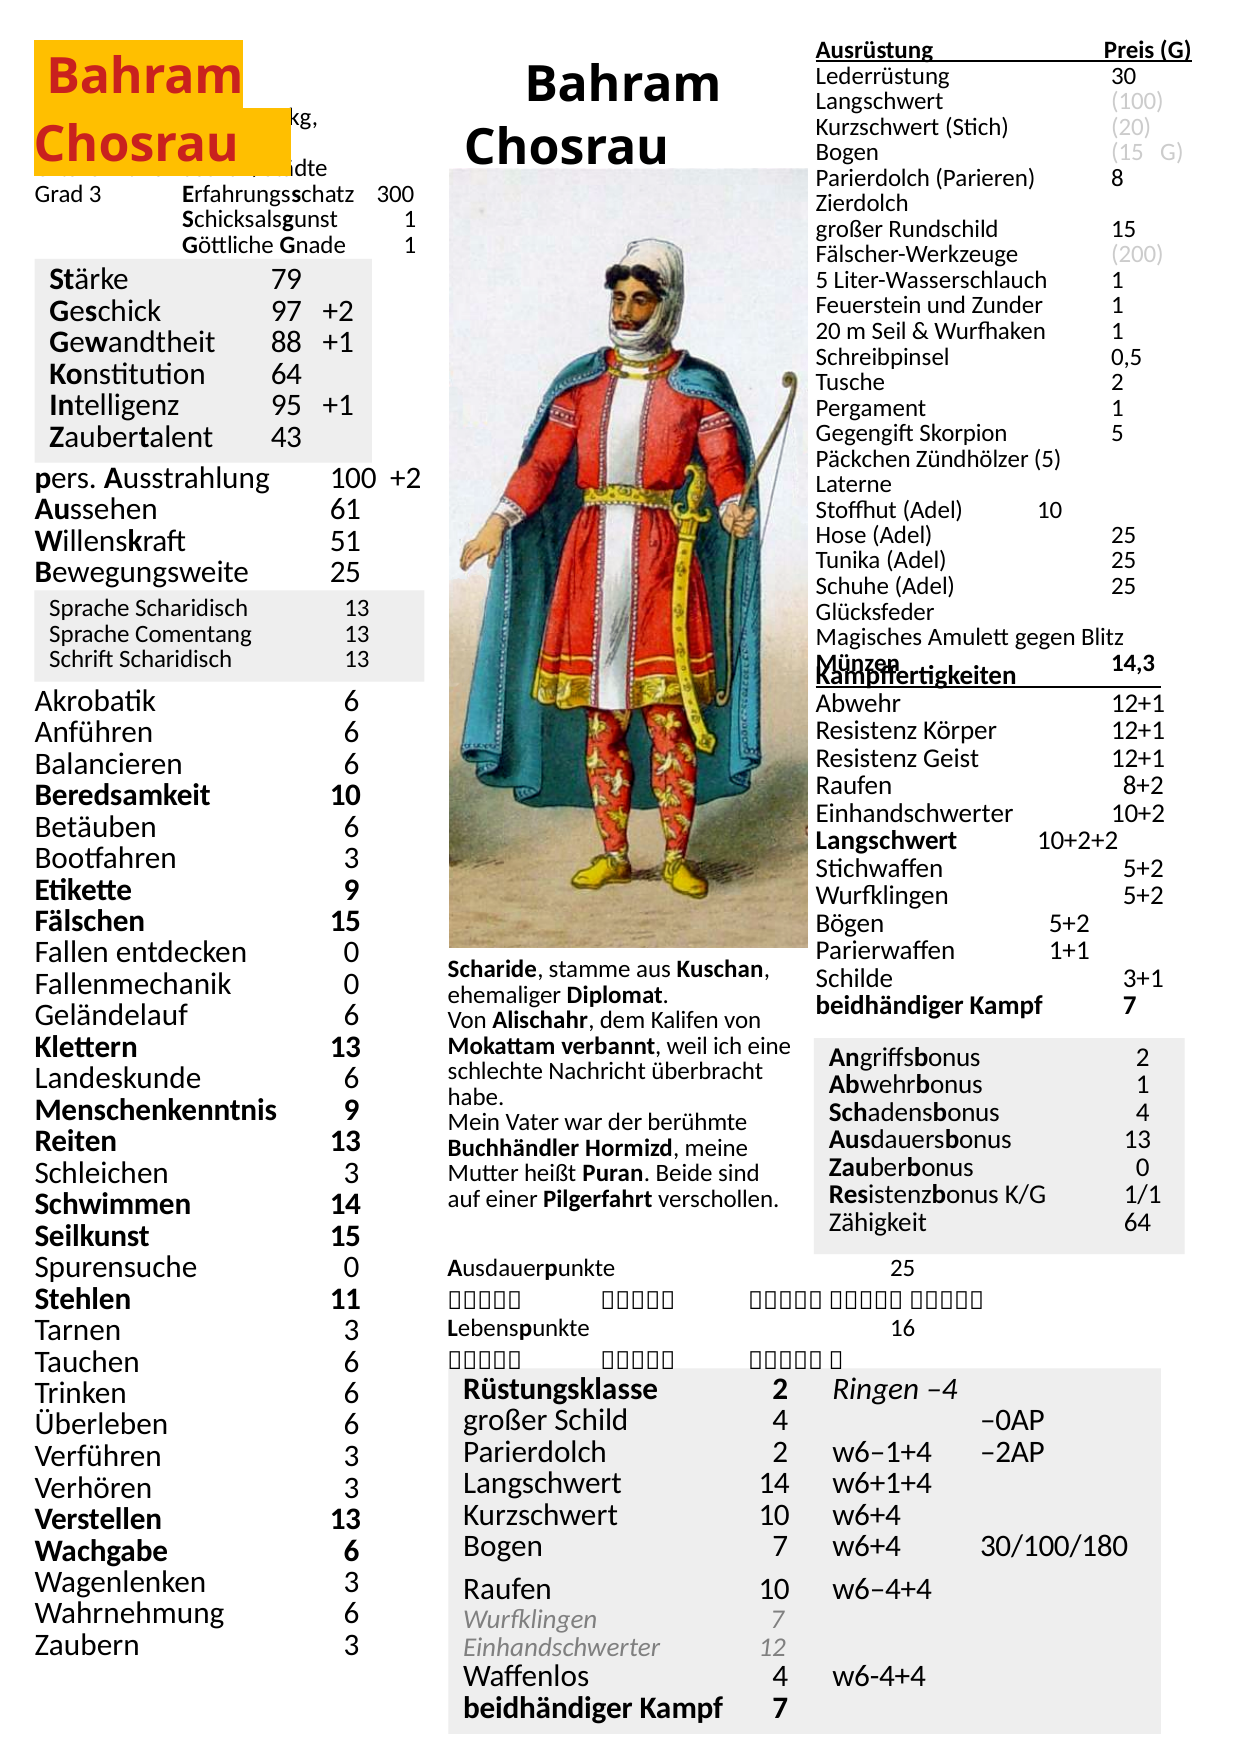

Bahram Chosrau
Ausrüstung Preis (G)
Lederrüstung			30
Langschwert	 		(100)
Kurzschwert (Stich)		(20)
Bogen				(15 G)
Parierdolch (Parieren)		8
Zierdolch
großer Rundschild		15
Fälscher-Werkzeuge		(200)
5 Liter-Wasserschlauch	1
Feuerstein und Zunder	1
20 m Seil & Wurfhaken	1
Schreibpinsel			0,5
Tusche				2
Pergament			1
Gegengift Skorpion		5
Päckchen Zündhölzer (5)
Laterne
Stoffhut (Adel)		10
Hose (Adel)			25
Tunika (Adel)			25
Schuhe (Adel)			25
Glücksfeder
Magisches Amulett gegen Blitz
Münzen			14,3
Bahram
Mittelschicht, 1,74 m, 69 kg,
22 Jahre, Rechtshänder,
Ortskenntnis Kuschan/Städte
Grad 3 	Erfahrungsschatz 300
		Schicksalsgunst	1
		Göttliche Gnade	1
Chosrau
Stärke		79
Geschick		97 +2
Gewandtheit	88 +1
Konstitution	64
Intelligenz		95 +1
Zaubertalent	43
pers. Ausstrahlung	100 +2
Aussehen			61
Willenskraft		51
Bewegungsweite		25
Sprache Scharidisch		13
Sprache Comentang		13
Schrift Scharidisch		13
Kampffertigkeiten
Abwehr			12+1
Resistenz Körper		12+1
Resistenz Geist		12+1
Raufen			 8+2
Einhandschwerter		10+2
Langschwert		10+2+2
Stichwaffen			 5+2
Wurfklingen			 5+2
Bögen			 5+2
Parierwaffen		 1+1
Schilde			 3+1
beidhändiger Kampf	 7
Akrobatik			 6
Anführen			 6
Balancieren		 6
Beredsamkeit		10
Betäuben			 6
Bootfahren			 3
Etikette			 9
Fälschen			15
Fallen entdecken		 0
Fallenmechanik		 0
Geländelauf		 6
Klettern			13
Landeskunde		 6
Menschenkenntnis	 9
Reiten			13
Schleichen			 3
Schwimmen		14
Seilkunst			15
Spurensuche		 0
Stehlen			11
Tarnen			 3
Tauchen			 6
Trinken			 6
Überleben			 6
Verführen			 3
Verhören			 3
Verstellen			13
Wachgabe			 6
Wagenlenken		 3
Wahrnehmung		 6
Zaubern			 3
Scharide, stamme aus Kuschan,
ehemaliger Diplomat.
Von Alischahr, dem Kalifen von
Mokattam verbannt, weil ich eine
schlechte Nachricht überbracht
habe.
Mein Vater war der berühmte
Buchhändler Hormizd, meine
Mutter heißt Puran. Beide sind
auf einer Pilgerfahrt verschollen.
Angriffsbonus		 2
Abwehrbonus		 1
Schadensbonus		 4
Ausdauersbonus		13
Zauberbonus			 0
Resistenzbonus K/G		1/1
Zähigkeit			64
Ausdauerpunkte				25
Lebenspunkte					16
Rüstungsklasse	 	 2	Ringen –4
großer Schild		 4			–0AP
Parierdolch			 2	w6–1+4	–2AP
Langschwert		14	w6+1+4
Kurzschwert		10	w6+4
Bogen			 7	w6+4		30/100/180
Raufen			10	w6–4+4
Wurfklingen	 		 7
Einhandschwerter	 	12
Waffenlos		 	 4	w6-4+4
beidhändiger Kampf	 7